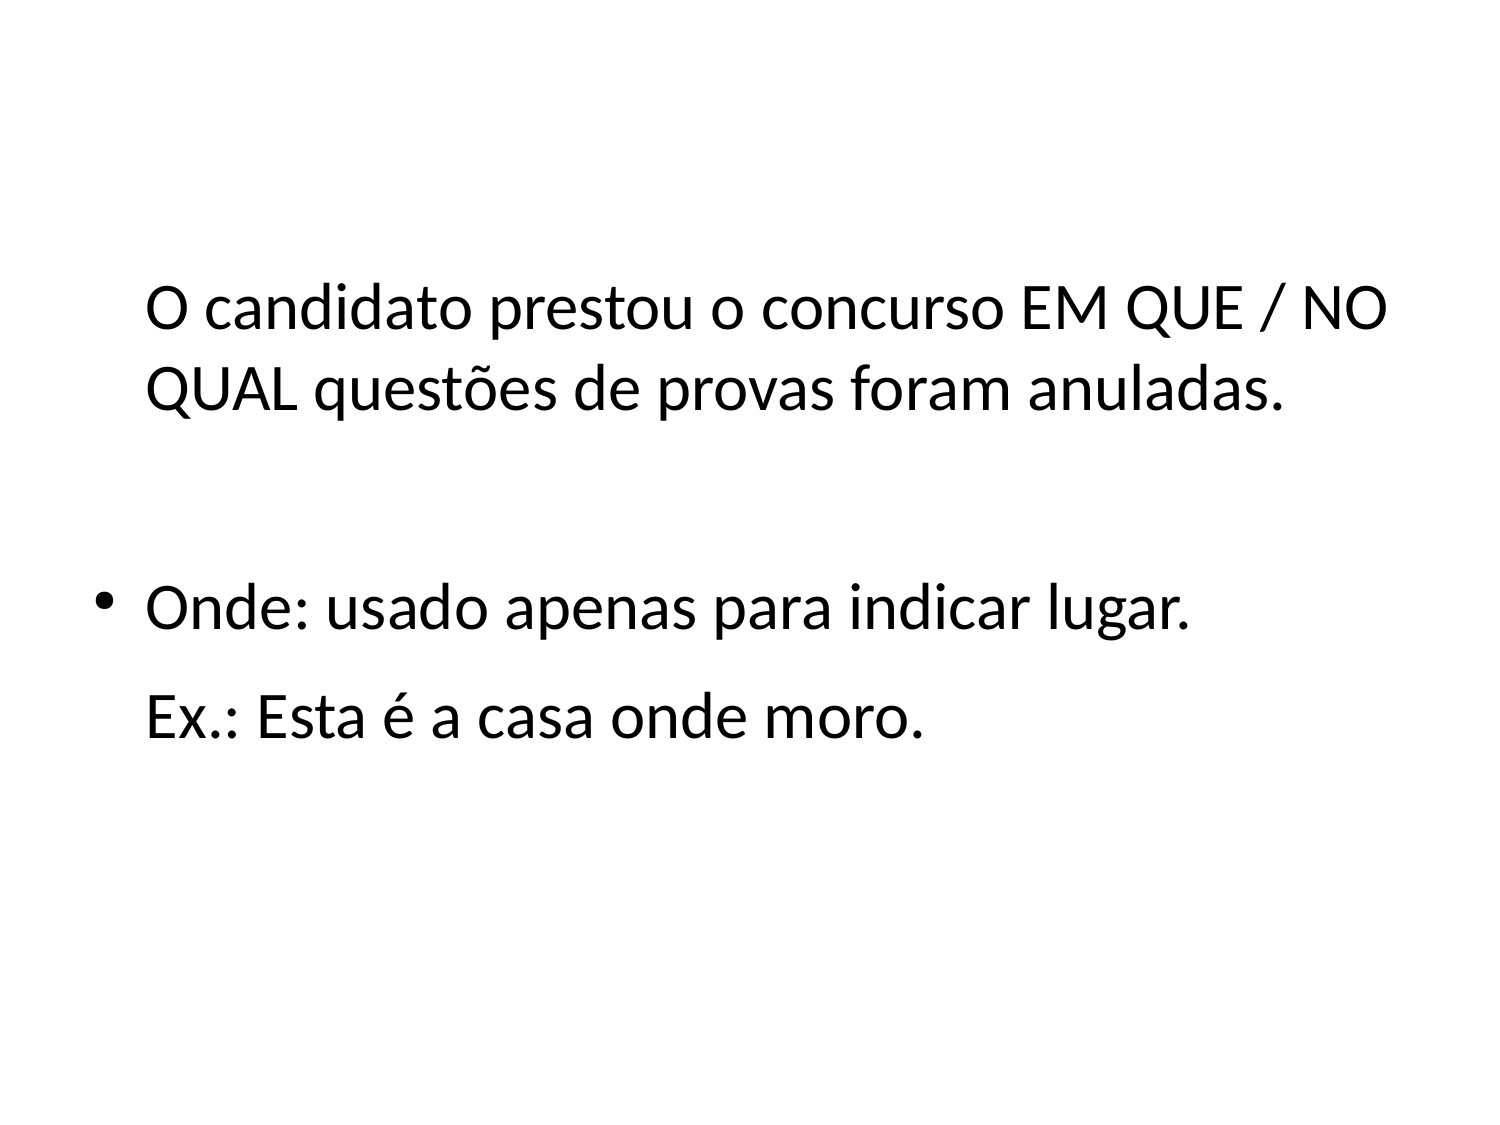

O candidato prestou o concurso EM QUE / NO QUAL questões de provas foram anuladas.
Onde: usado apenas para indicar lugar.
Ex.: Esta é a casa onde moro.
#